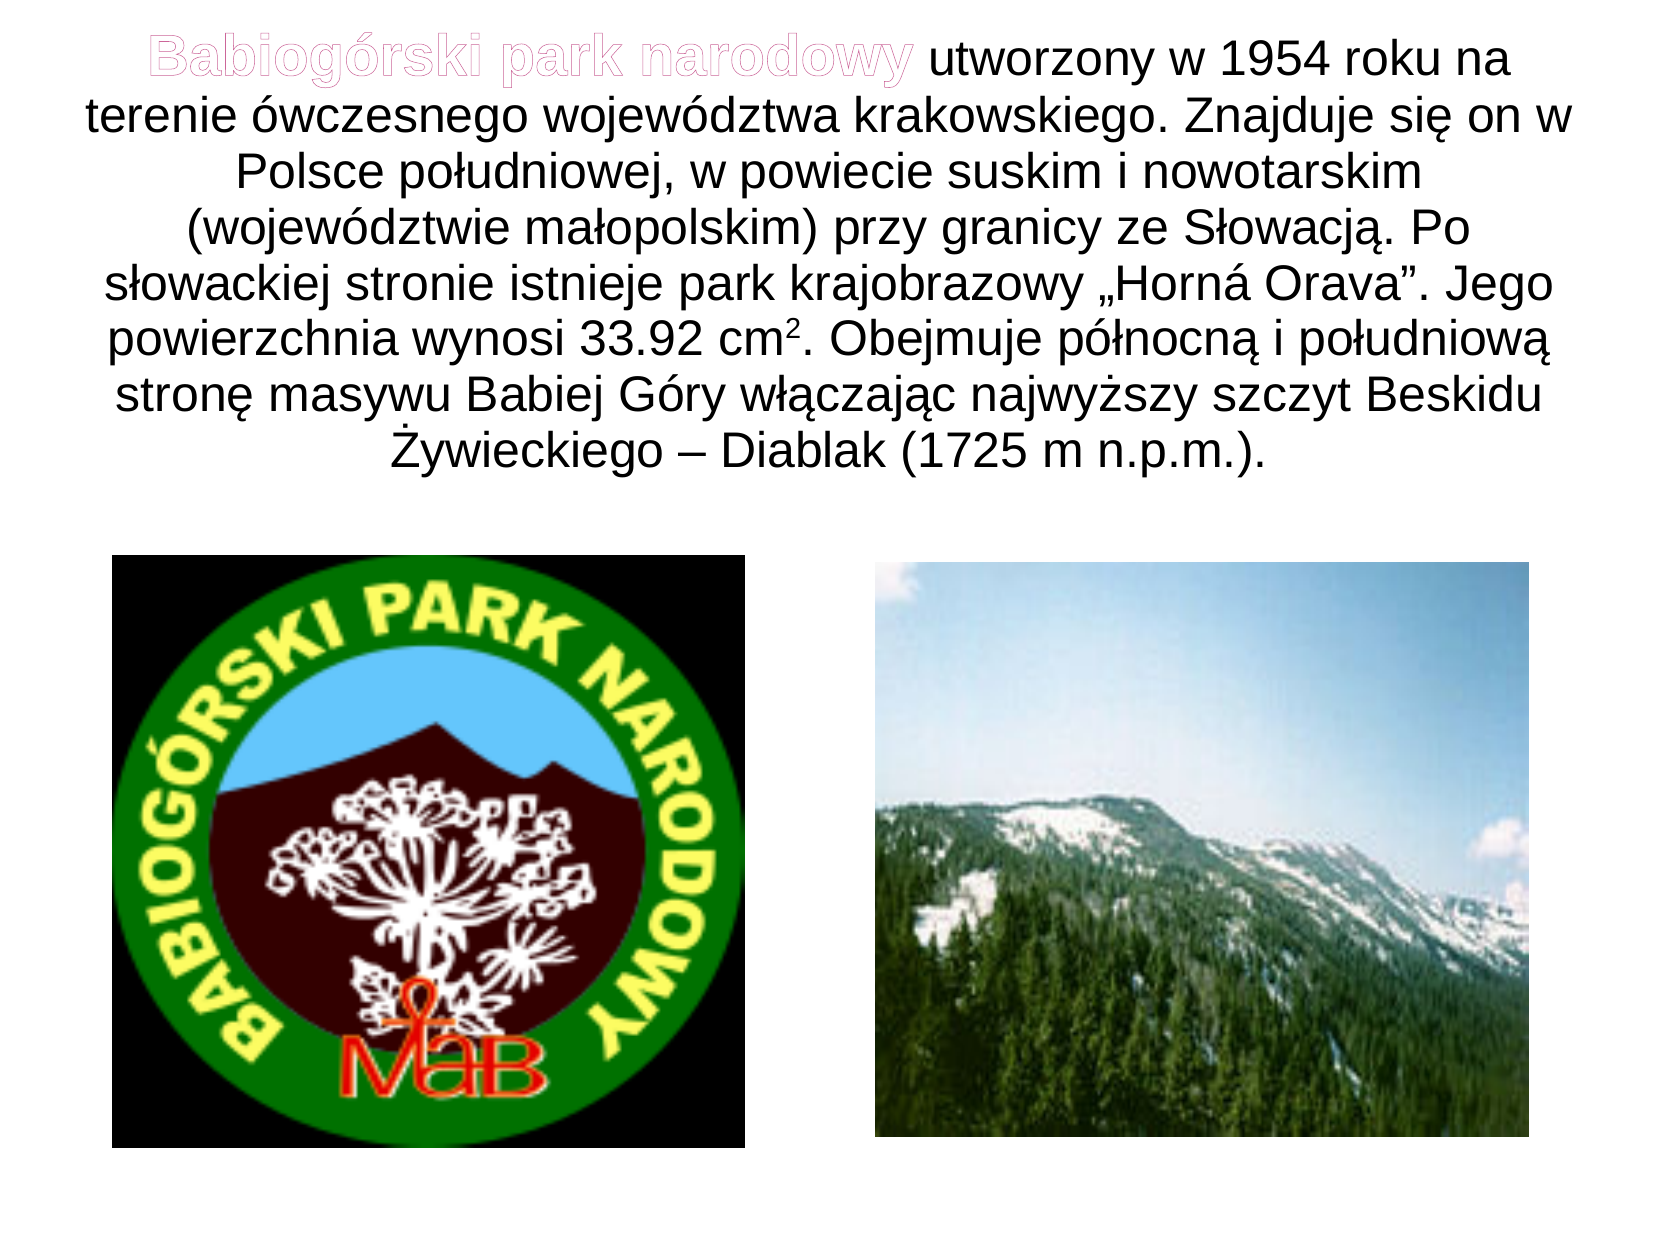

# Babiogórski park narodowy utworzony w 1954 roku na terenie ówczesnego województwa krakowskiego. Znajduje się on w Polsce południowej, w powiecie suskim i nowotarskim (województwie małopolskim) przy granicy ze Słowacją. Po słowackiej stronie istnieje park krajobrazowy „Horná Orava”. Jego powierzchnia wynosi 33.92 cm2. Obejmuje północną i południową stronę masywu Babiej Góry włączając najwyższy szczyt Beskidu Żywieckiego – Diablak (1725 m n.p.m.).